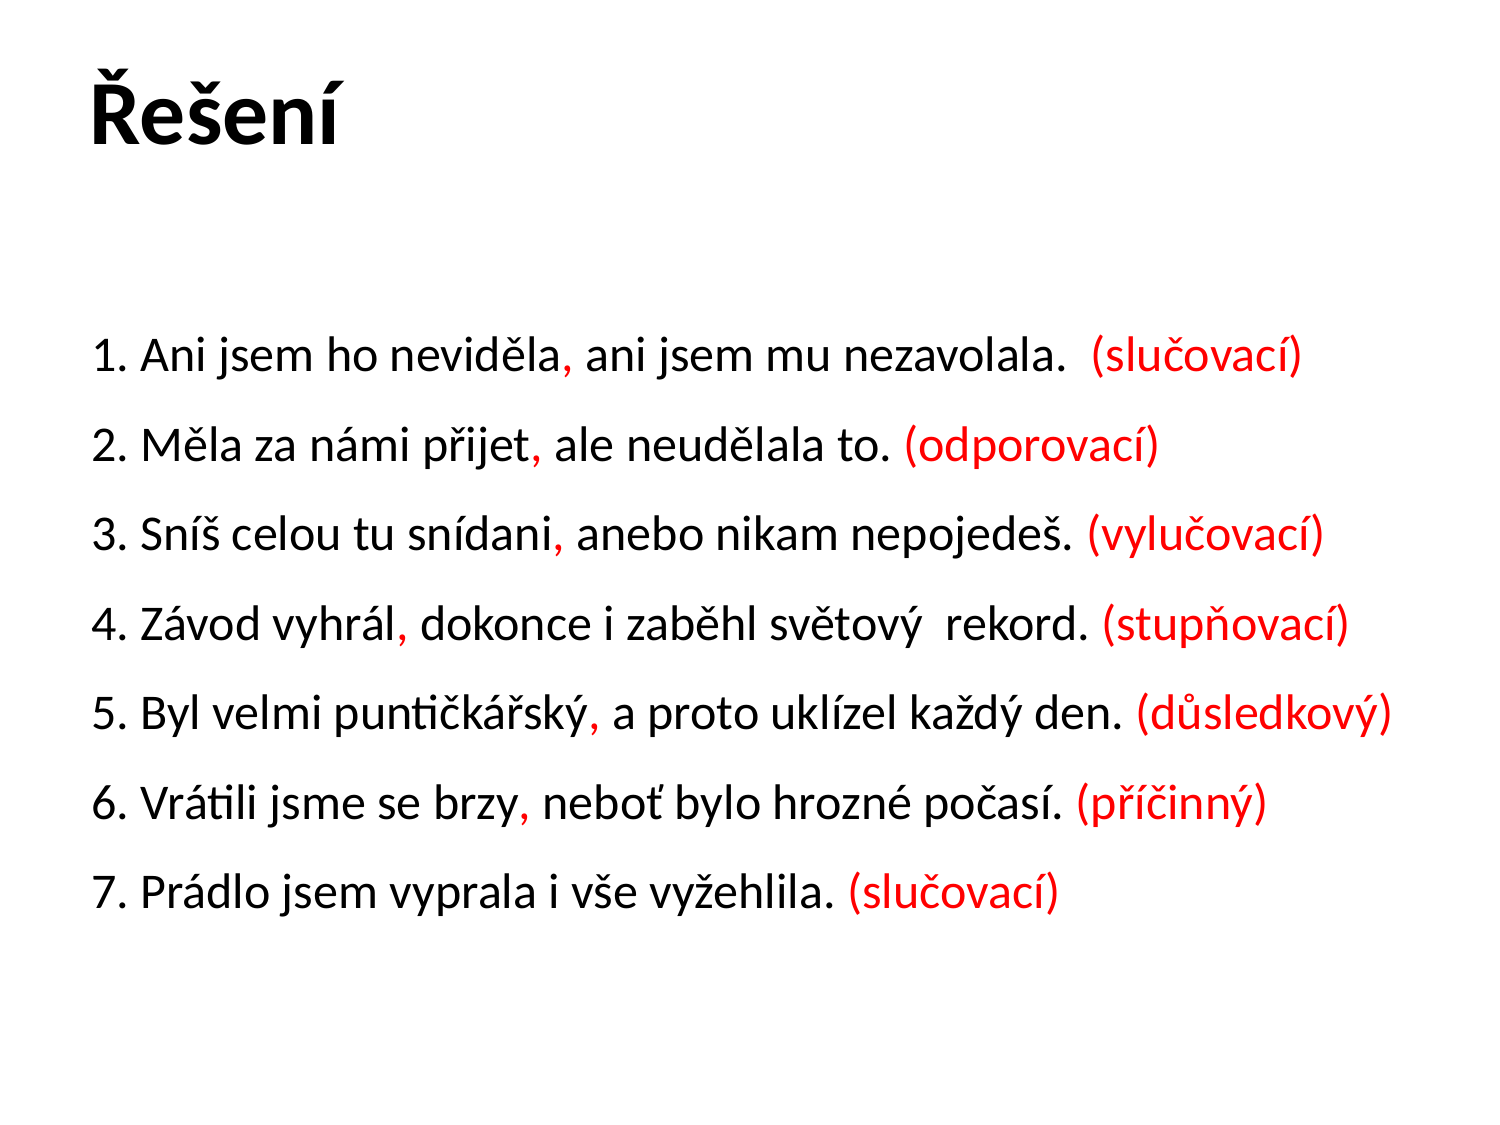

# Řešení
1. Ani jsem ho neviděla, ani jsem mu nezavolala. (slučovací)
2. Měla za námi přijet, ale neudělala to. (odporovací)
3. Sníš celou tu snídani, anebo nikam nepojedeš. (vylučovací)
4. Závod vyhrál, dokonce i zaběhl světový rekord. (stupňovací)
5. Byl velmi puntičkářský, a proto uklízel každý den. (důsledkový)
6. Vrátili jsme se brzy, neboť bylo hrozné počasí. (příčinný)
7. Prádlo jsem vyprala i vše vyžehlila. (slučovací)